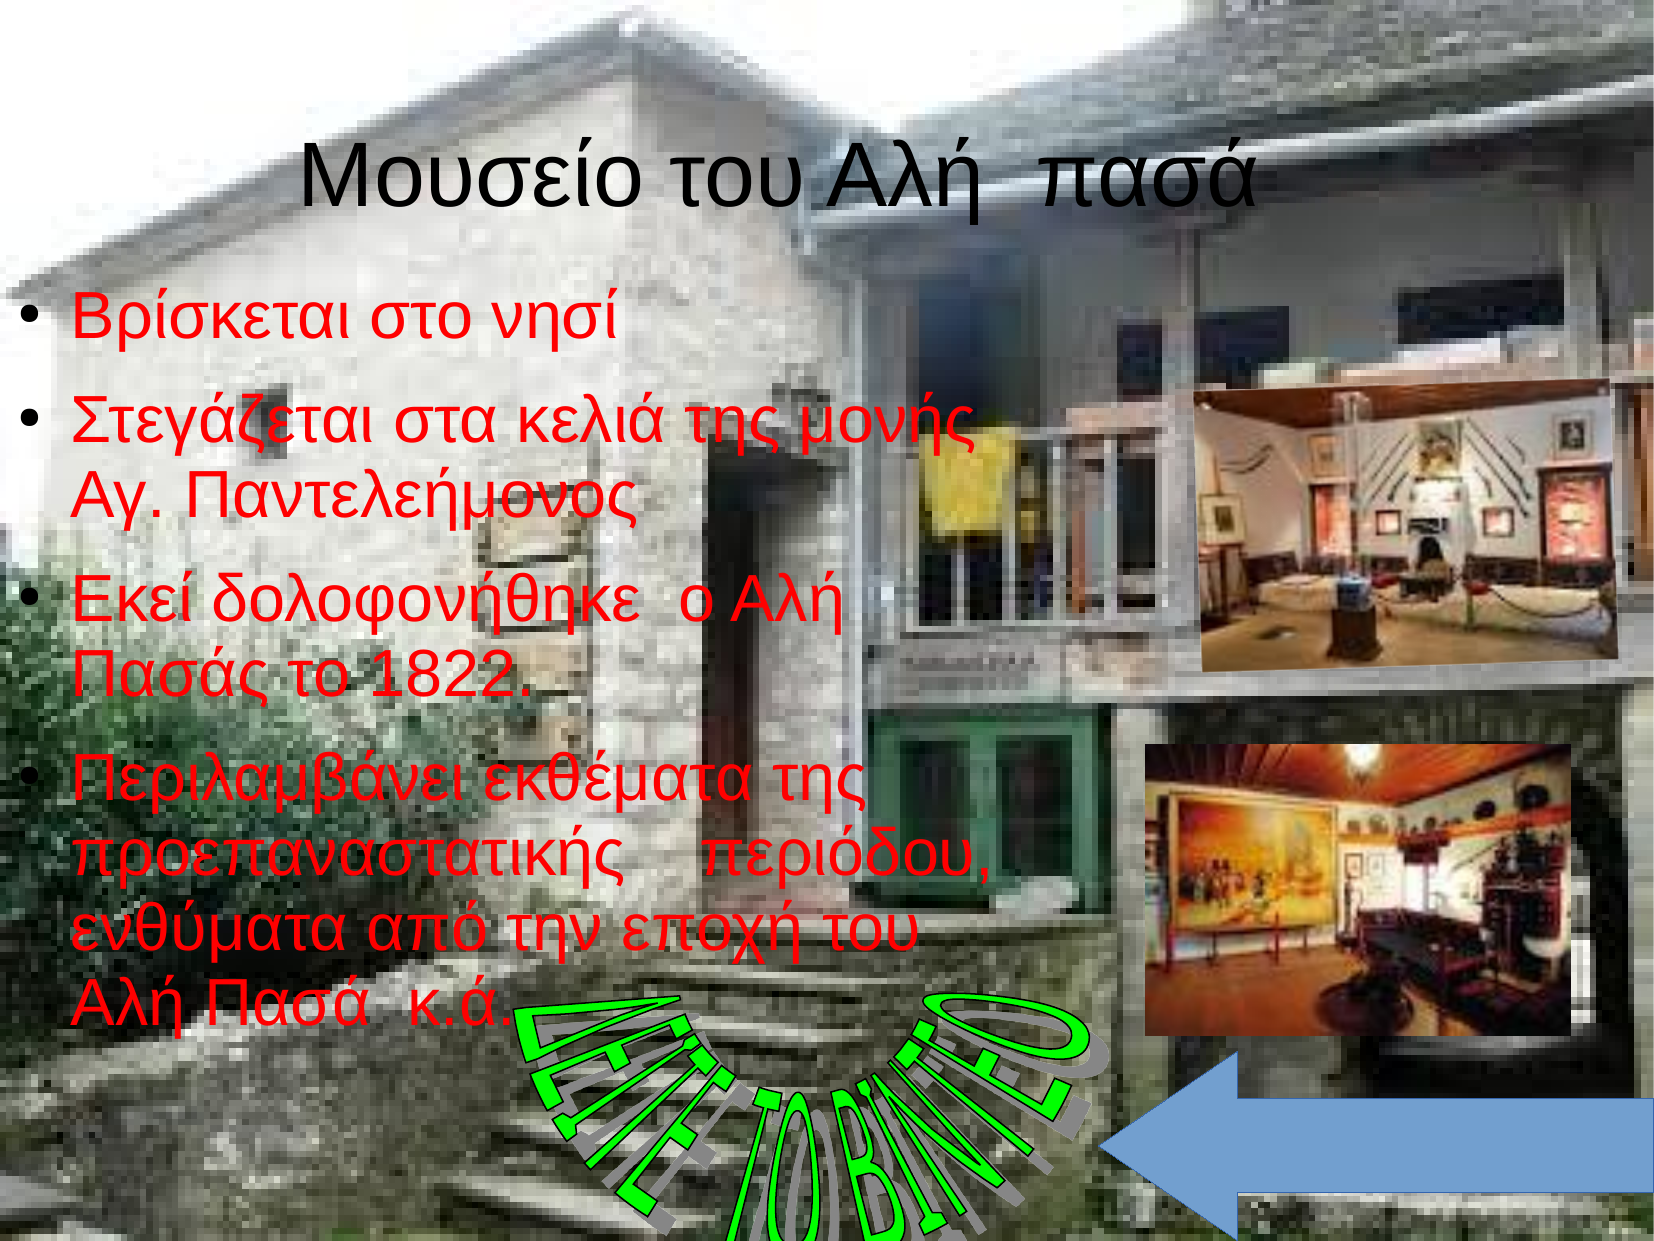

# Μουσείο του Αλή πασά
Βρίσκεται στο νησί
Στεγάζεται στα κελιά της μονής Αγ. Παντελεήμονος
Εκεί δολοφονήθηκε ο Αλή Πασάς το 1822.
Περιλαμβάνει εκθέματα της προεπαναστατικής περιόδου, ενθύματα από την εποχή του Αλή Πασά κ.ά.
ΔΕΙΤΕ ΤΟ ΒΙΝΤΕΟ